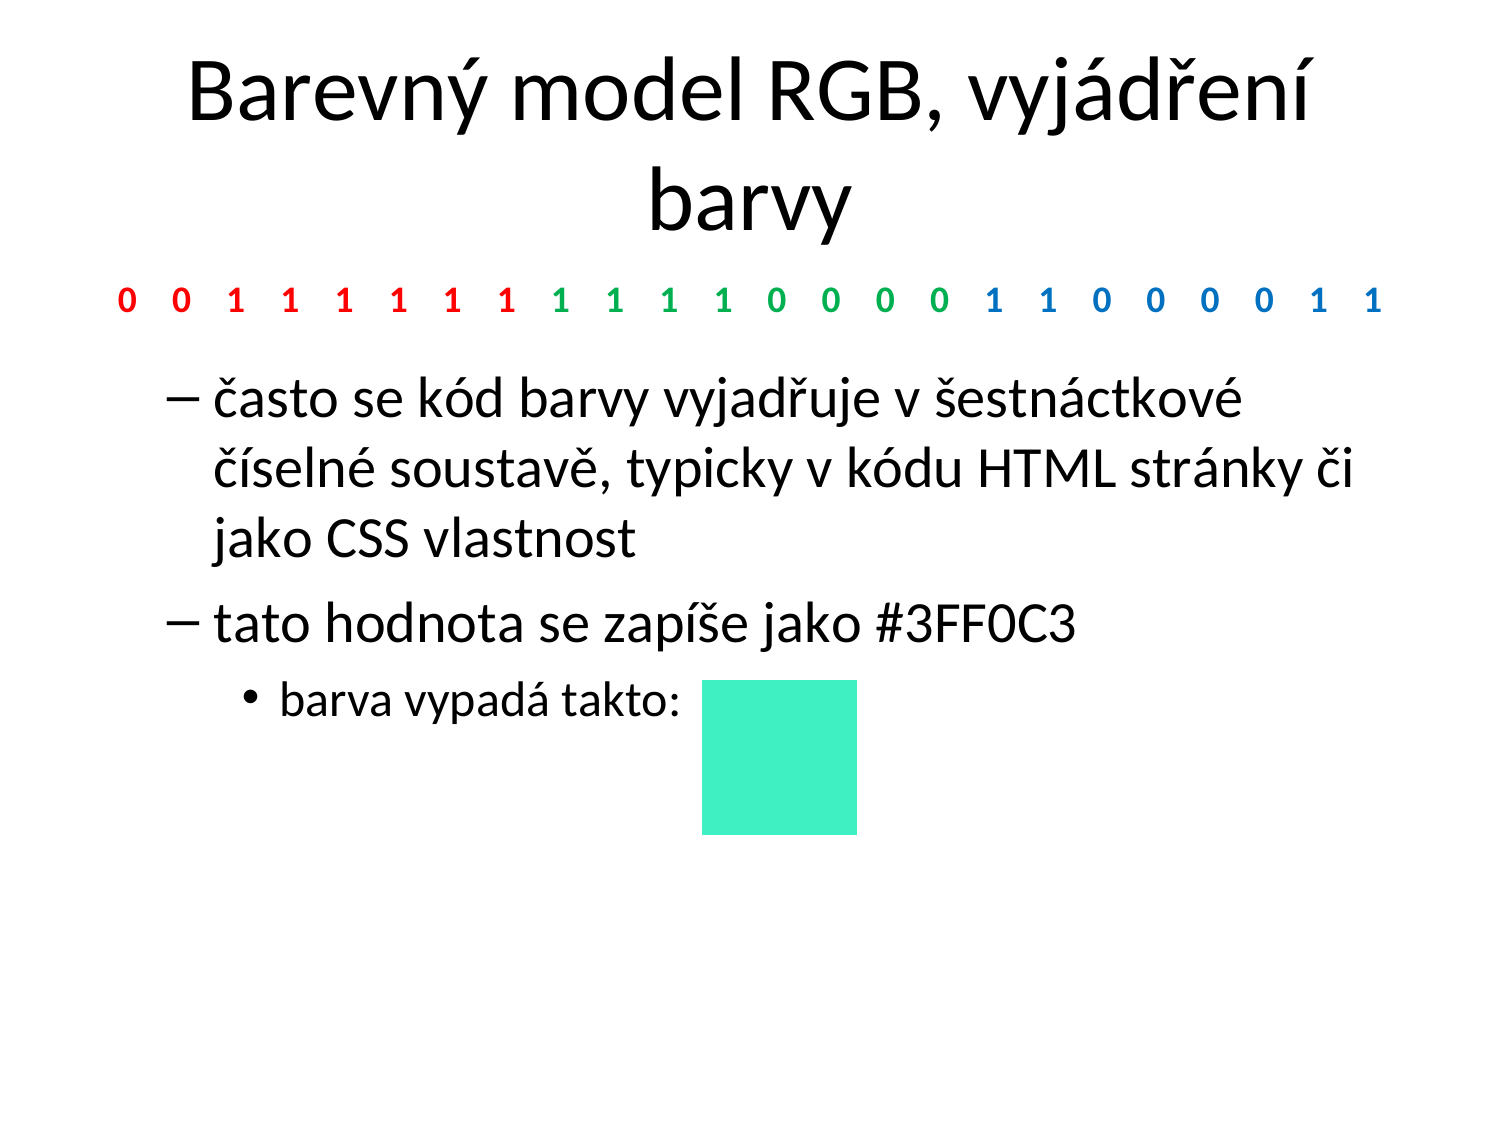

# Barevný model RGB, vyjádření barvy
často se kód barvy vyjadřuje v šestnáctkové číselné soustavě, typicky v kódu HTML stránky či jako CSS vlastnost
tato hodnota se zapíše jako #3FF0C3
barva vypadá takto:
| 0 | 0 | 1 | 1 | 1 | 1 | 1 | 1 | 1 | 1 | 1 | 1 | 0 | 0 | 0 | 0 | 1 | 1 | 0 | 0 | 0 | 0 | 1 | 1 |
| --- | --- | --- | --- | --- | --- | --- | --- | --- | --- | --- | --- | --- | --- | --- | --- | --- | --- | --- | --- | --- | --- | --- | --- |